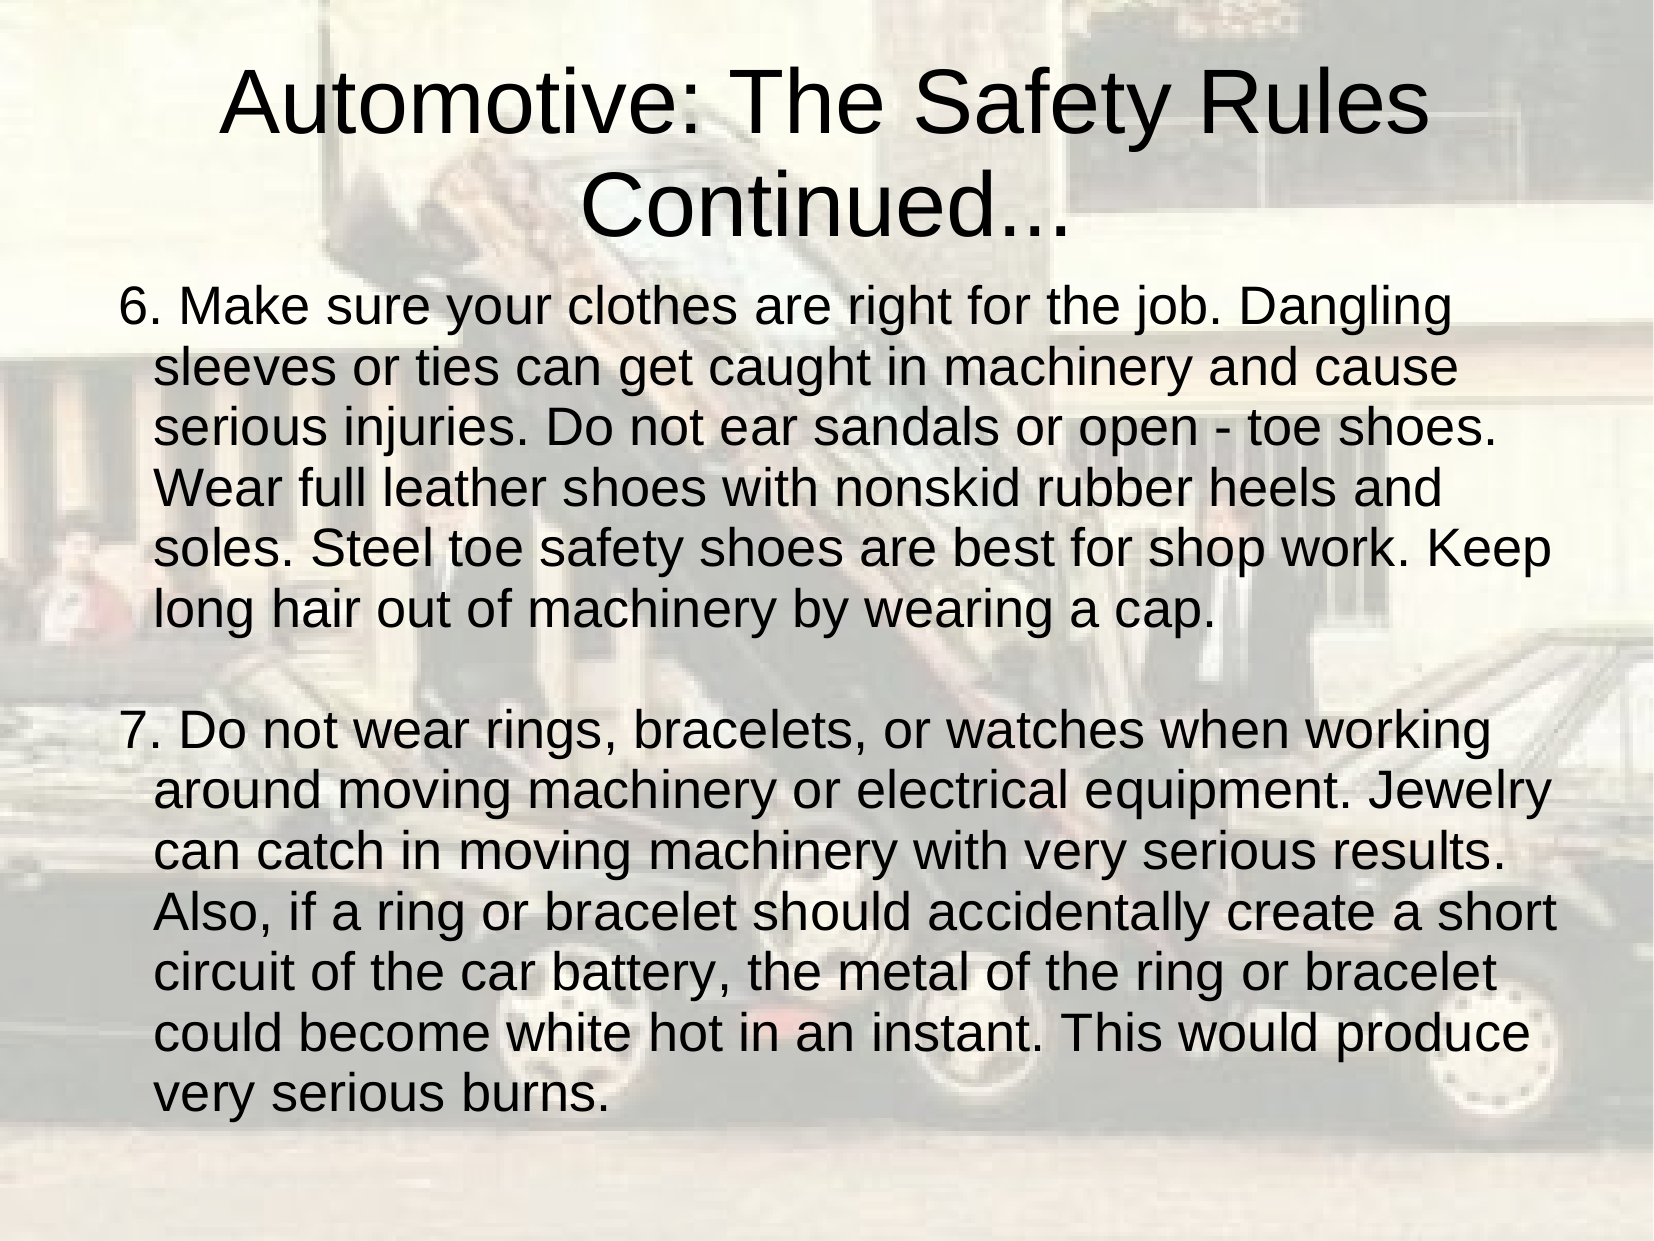

# Automotive: The Safety Rules Continued...
6. Make sure your clothes are right for the job. Dangling sleeves or ties can get caught in machinery and cause serious injuries. Do not ear sandals or open - toe shoes. Wear full leather shoes with nonskid rubber heels and soles. Steel toe safety shoes are best for shop work. Keep long hair out of machinery by wearing a cap.
7. Do not wear rings, bracelets, or watches when working around moving machinery or electrical equipment. Jewelry can catch in moving machinery with very serious results. Also, if a ring or bracelet should accidentally create a short circuit of the car battery, the metal of the ring or bracelet could become white hot in an instant. This would produce very serious burns.